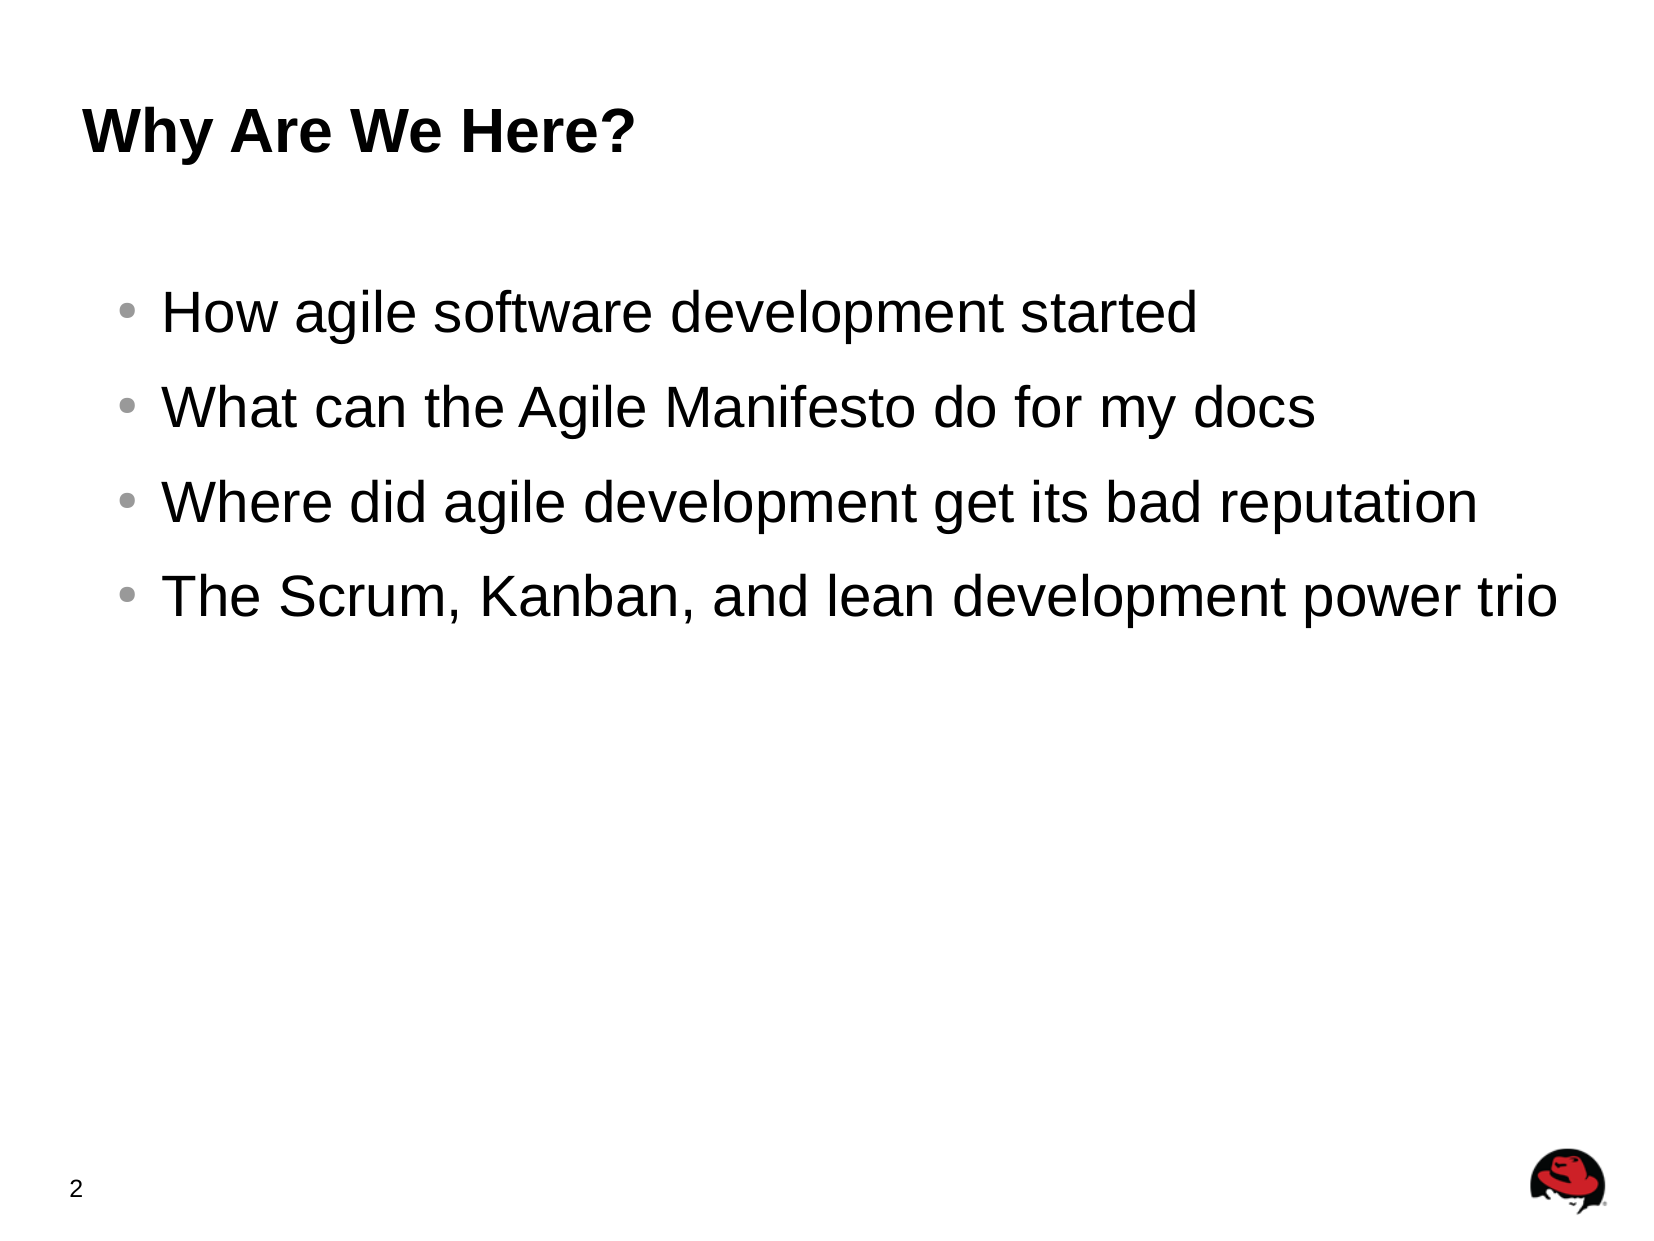

# Why Are We Here?
How agile software development started
What can the Agile Manifesto do for my docs
Where did agile development get its bad reputation
The Scrum, Kanban, and lean development power trio